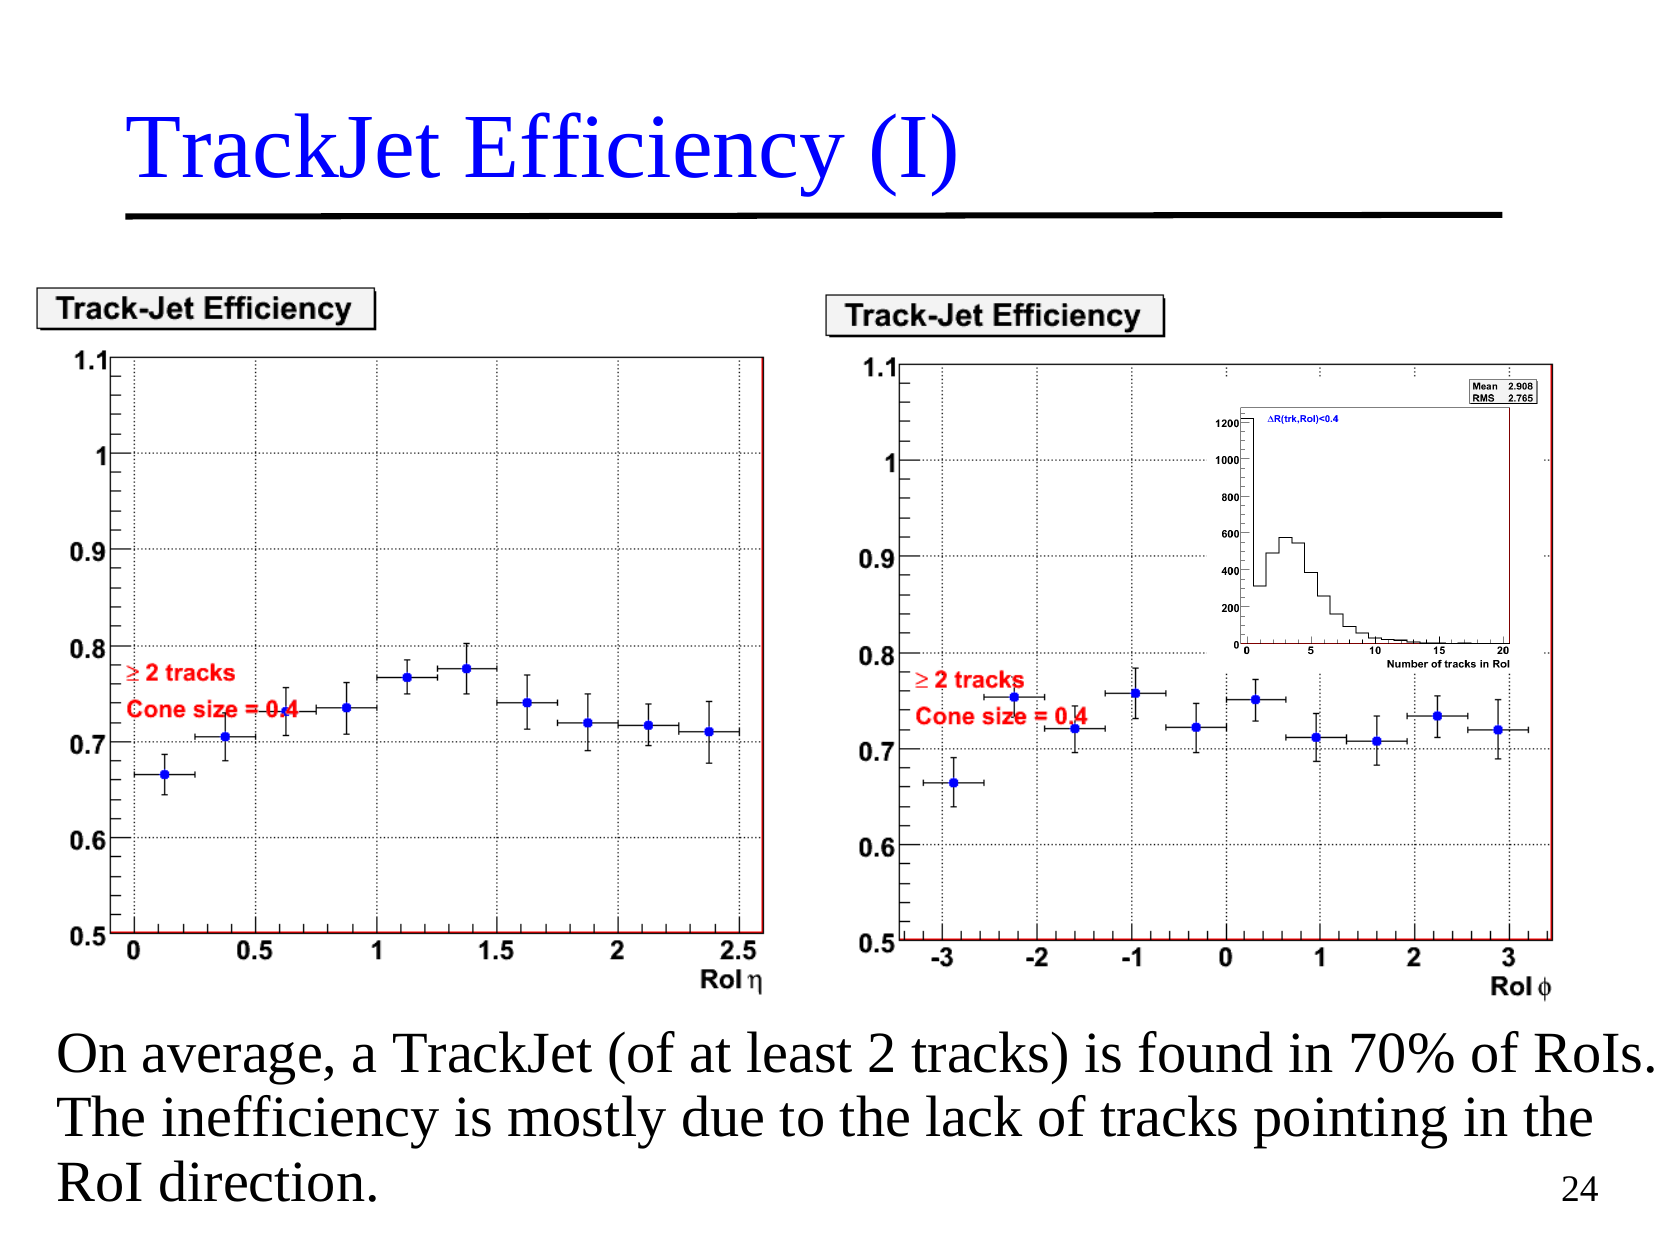

TrackJet Efficiency (I)
On average, a TrackJet (of at least 2 tracks) is found in 70% of RoIs.
The inefficiency is mostly due to the lack of tracks pointing in the
RoI direction.